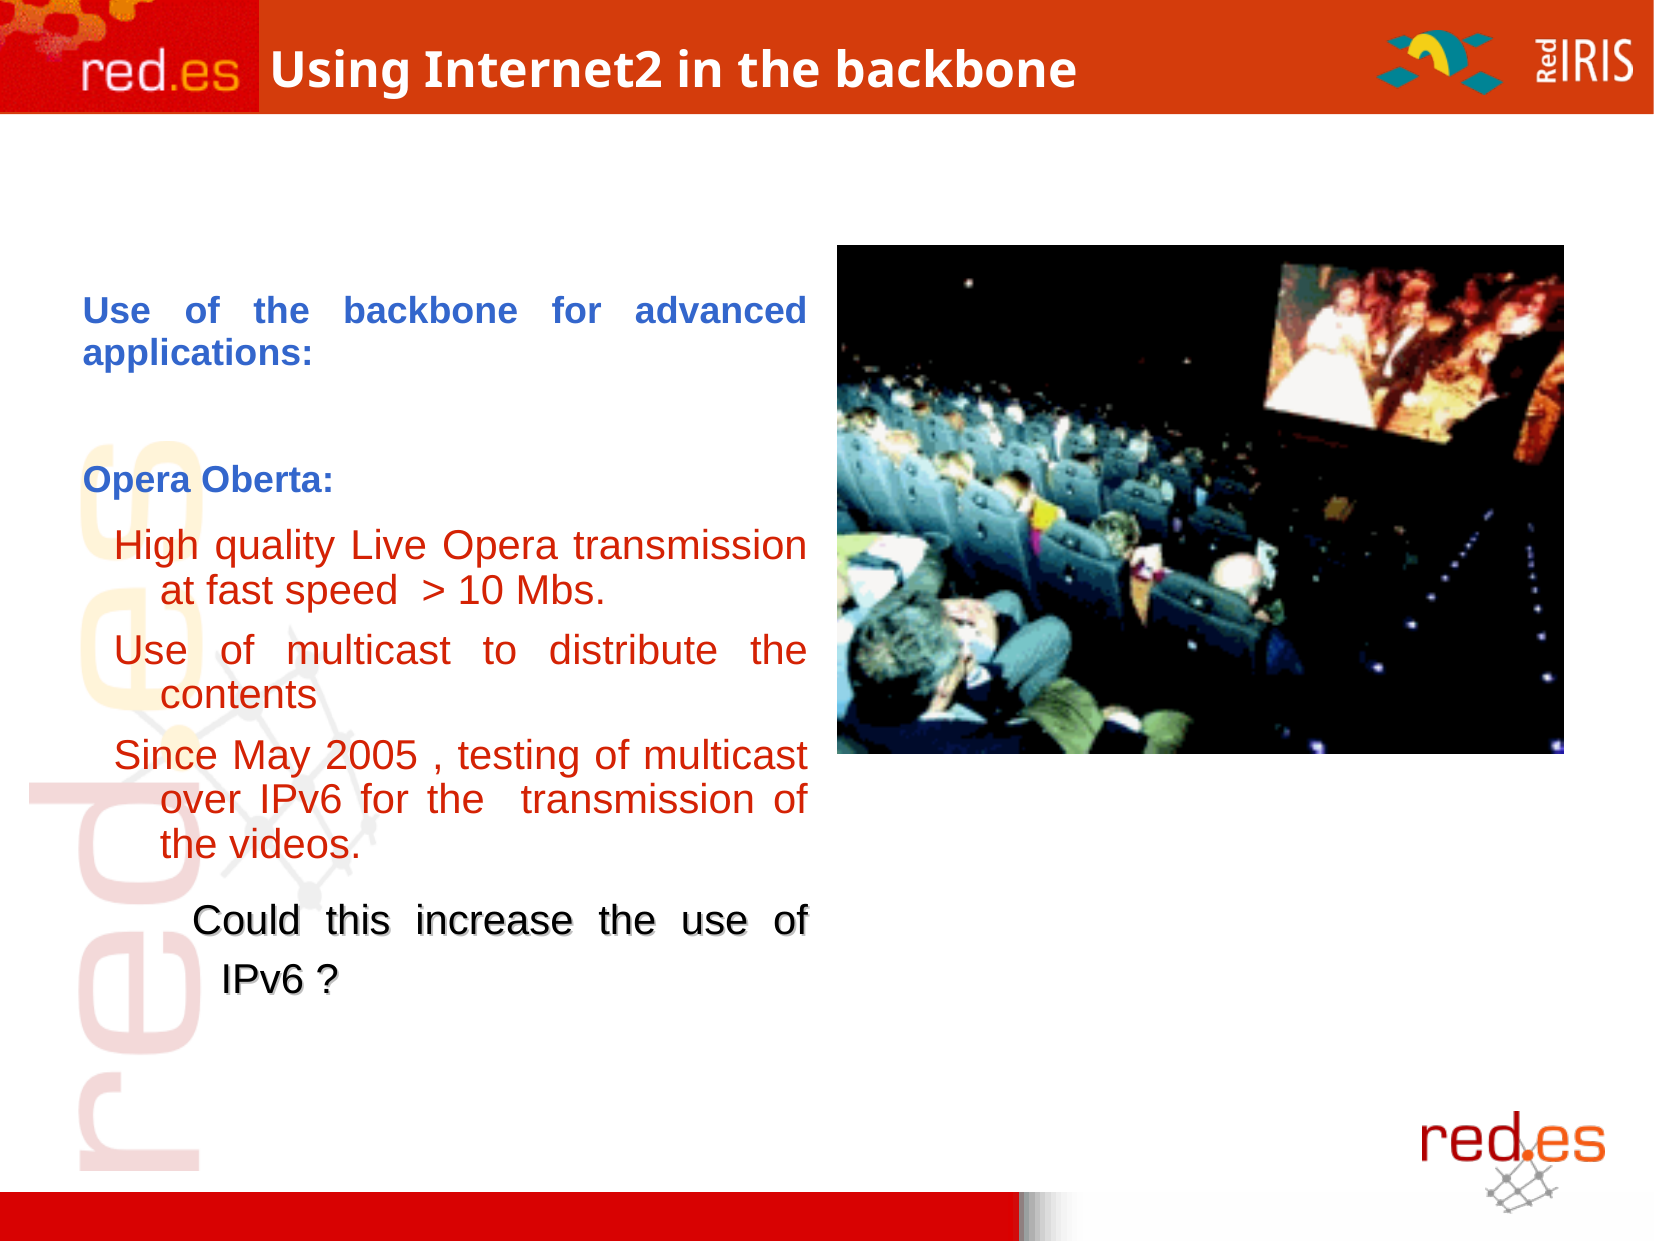

# Using Internet2 in the backbone
Use of the backbone for advanced applications:
Opera Oberta:
High quality Live Opera transmission at fast speed > 10 Mbs.
Use of multicast to distribute the contents
Since May 2005 , testing of multicast over IPv6 for the transmission of the videos.
Could this increase the use of IPv6 ?